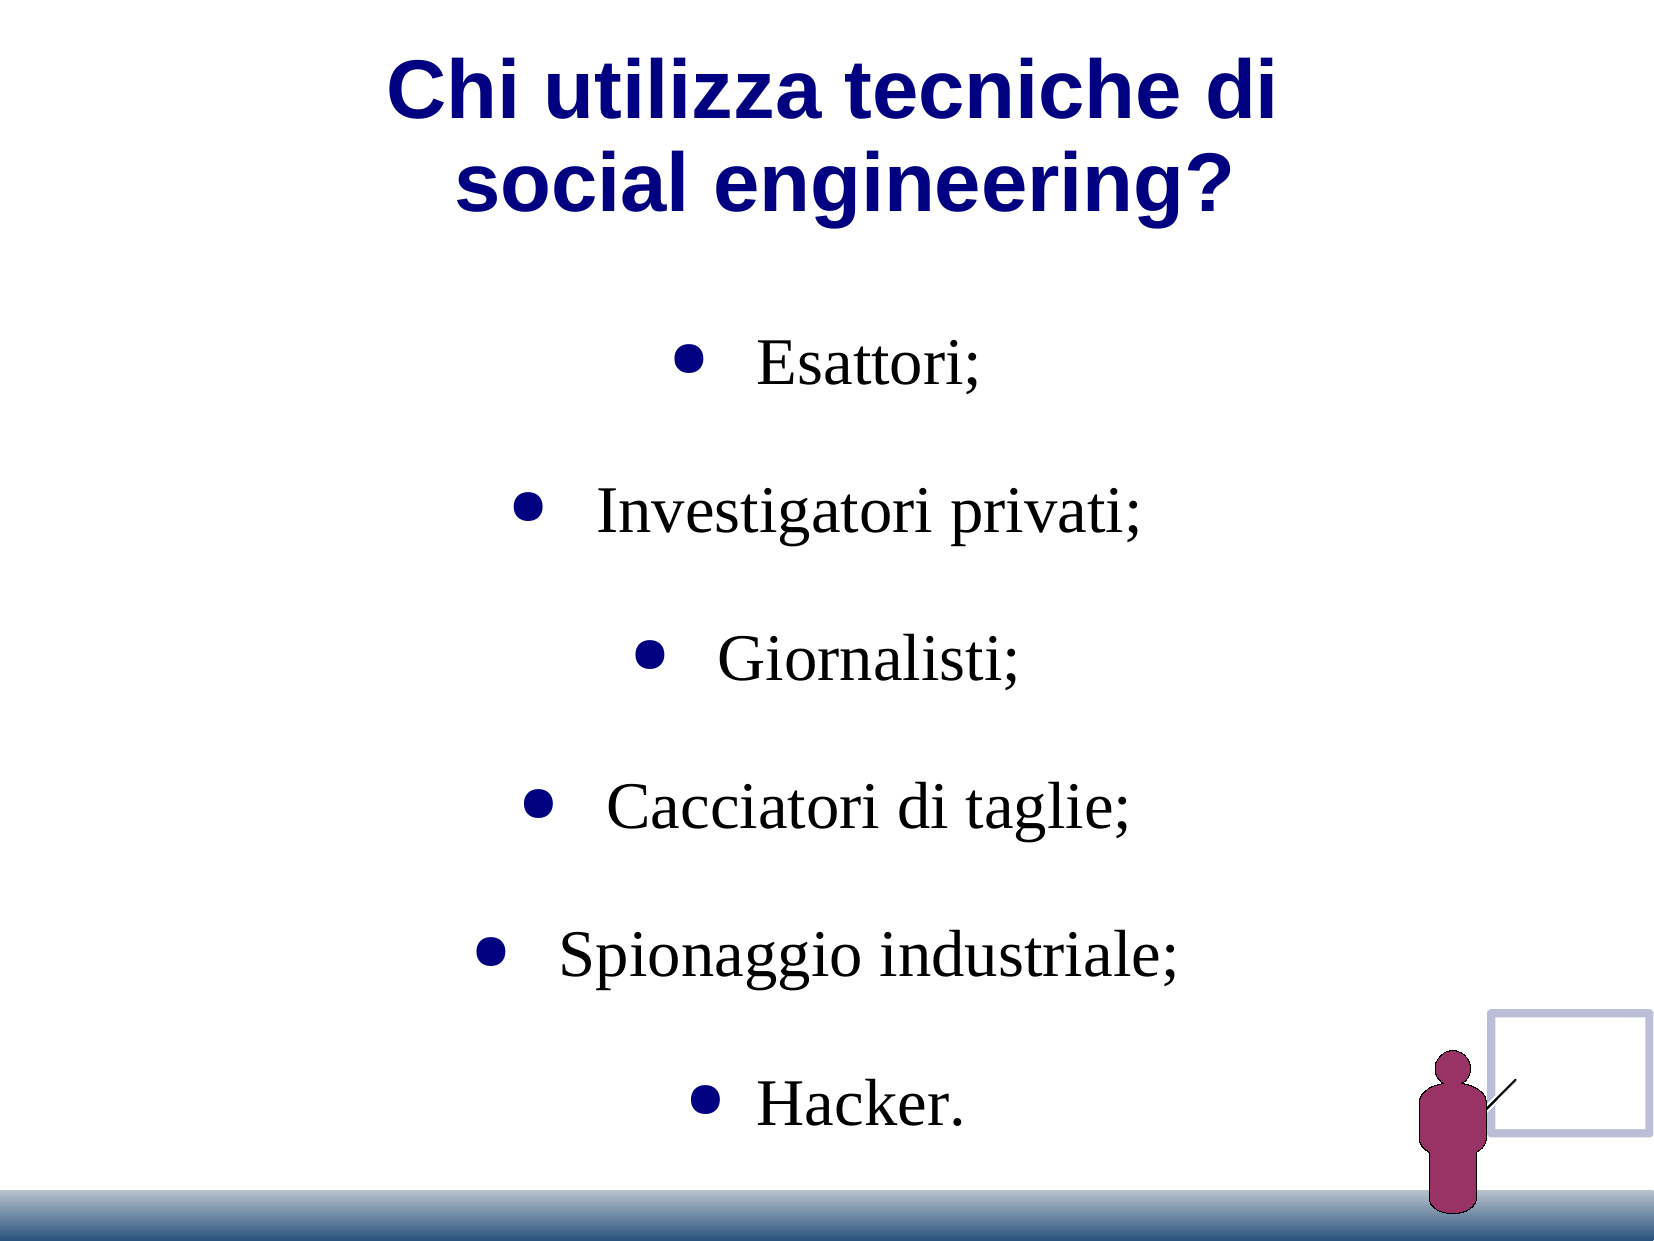

# Chi utilizza tecniche di social engineering?
 Esattori;
 Investigatori privati;
 Giornalisti;
 Cacciatori di taglie;
 Spionaggio industriale;
Hacker.